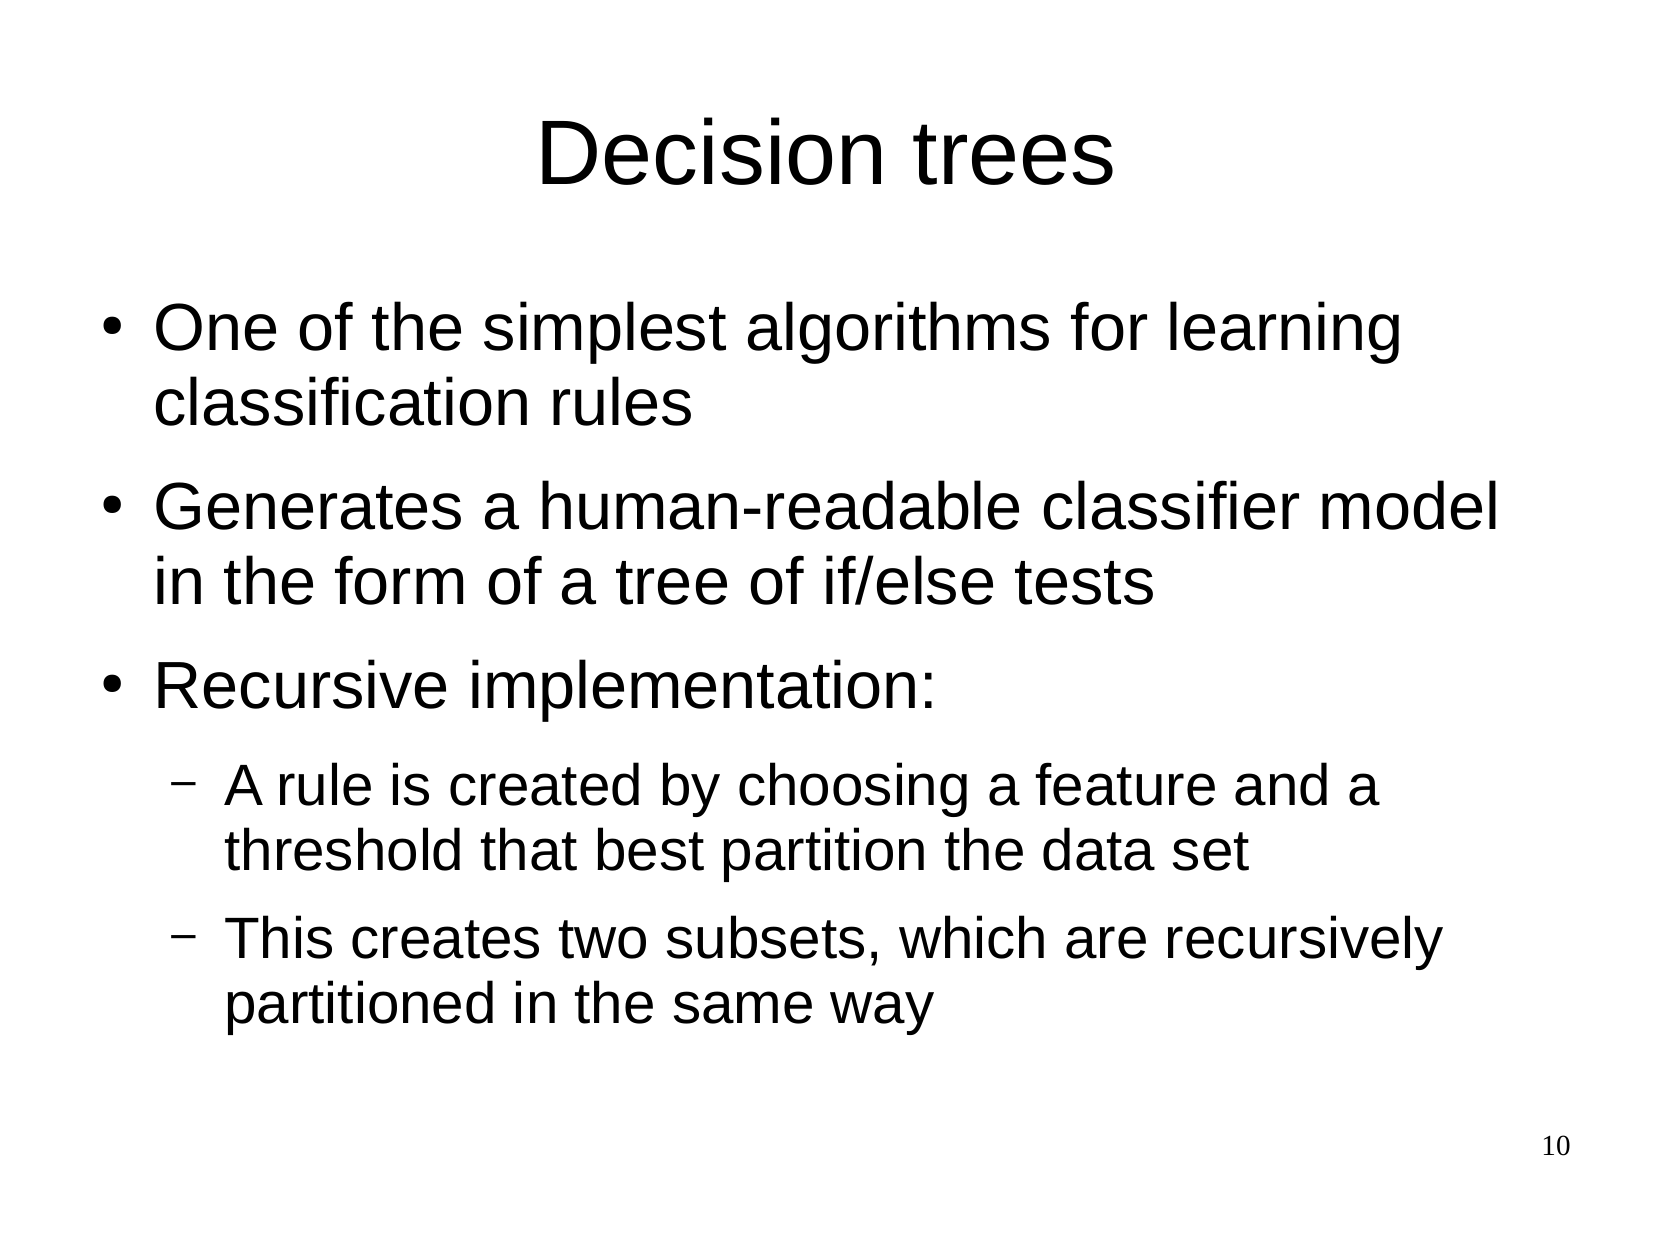

# Decision trees
One of the simplest algorithms for learning classification rules
Generates a human-readable classifier model in the form of a tree of if/else tests
Recursive implementation:
A rule is created by choosing a feature and a threshold that best partition the data set
This creates two subsets, which are recursively partitioned in the same way
10